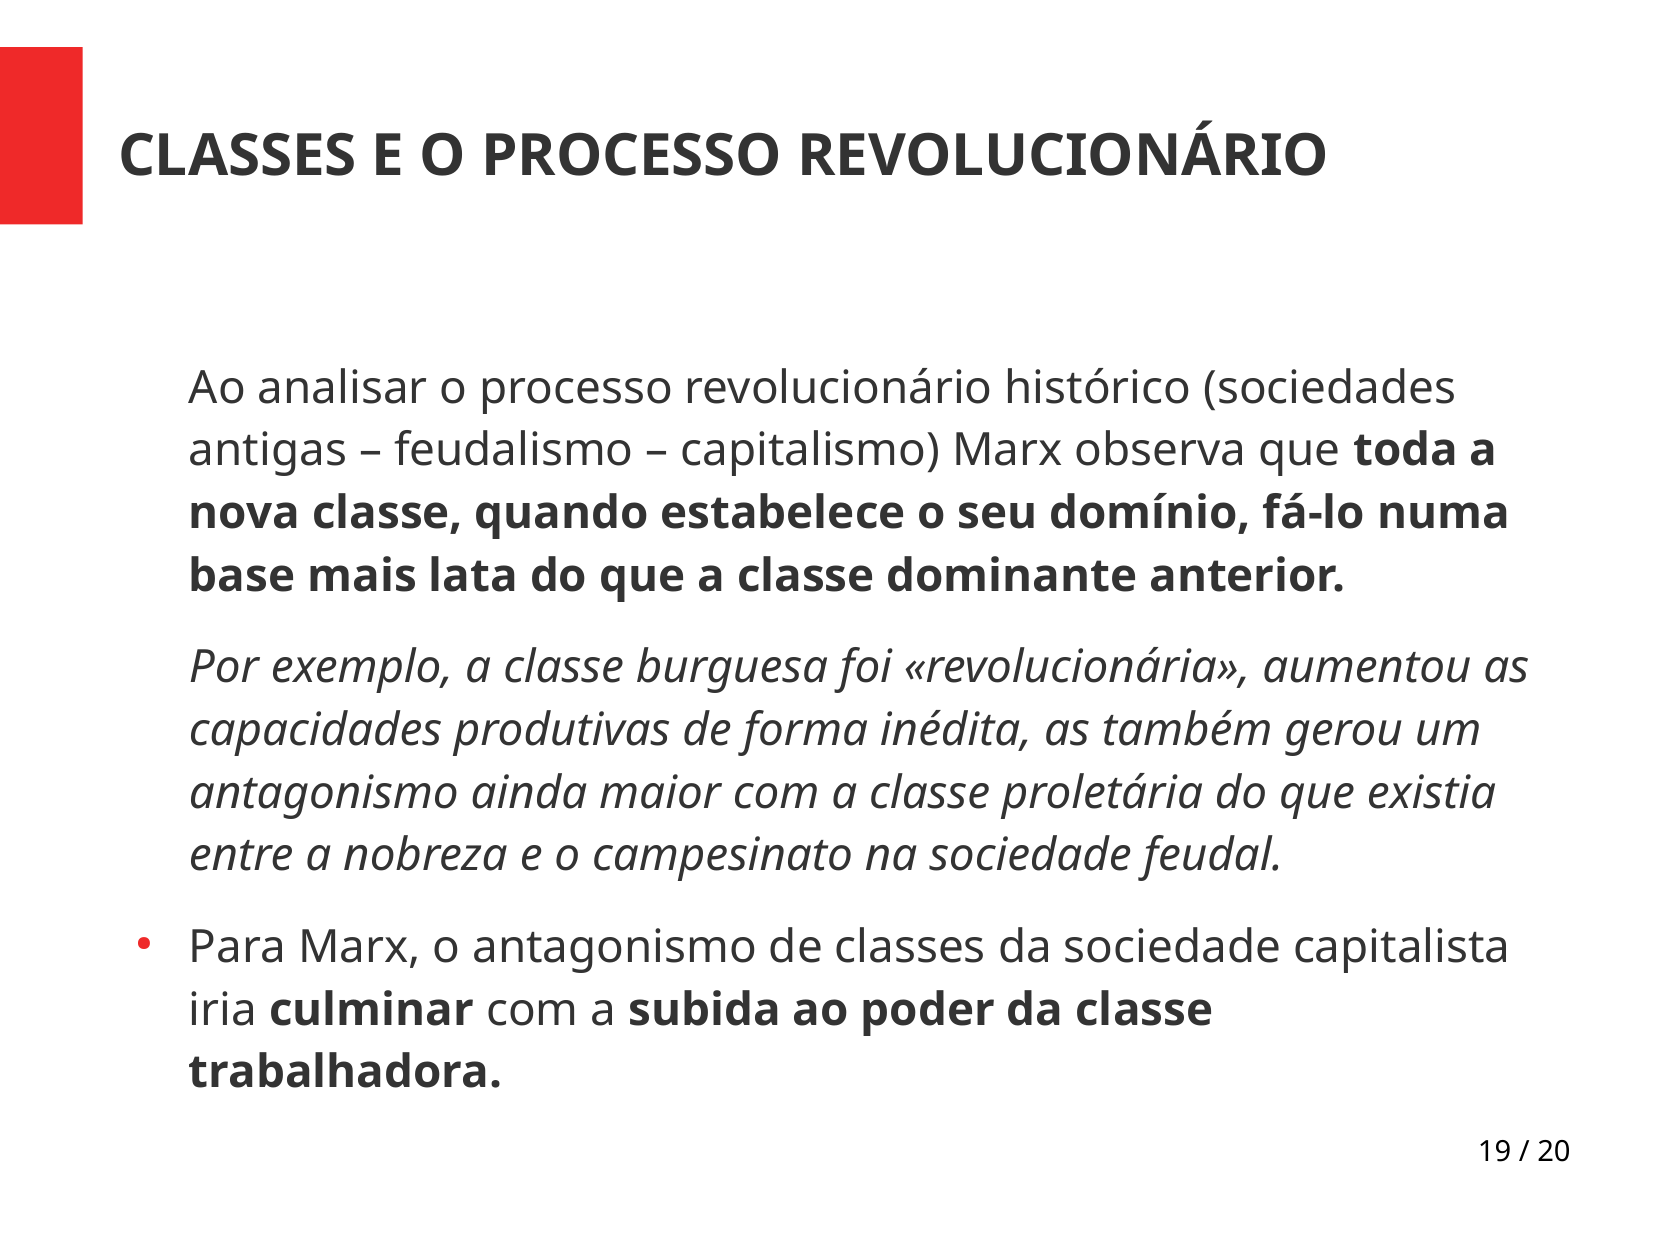

# CLASSES E O PROCESSO REVOLUCIONÁRIO
Ao analisar o processo revolucionário histórico (sociedades antigas – feudalismo – capitalismo) Marx observa que toda a nova classe, quando estabelece o seu domínio, fá-lo numa base mais lata do que a classe dominante anterior.
Por exemplo, a classe burguesa foi «revolucionária», aumentou as capacidades produtivas de forma inédita, as também gerou um antagonismo ainda maior com a classe proletária do que existia entre a nobreza e o campesinato na sociedade feudal.
Para Marx, o antagonismo de classes da sociedade capitalista iria culminar com a subida ao poder da classe trabalhadora.
19